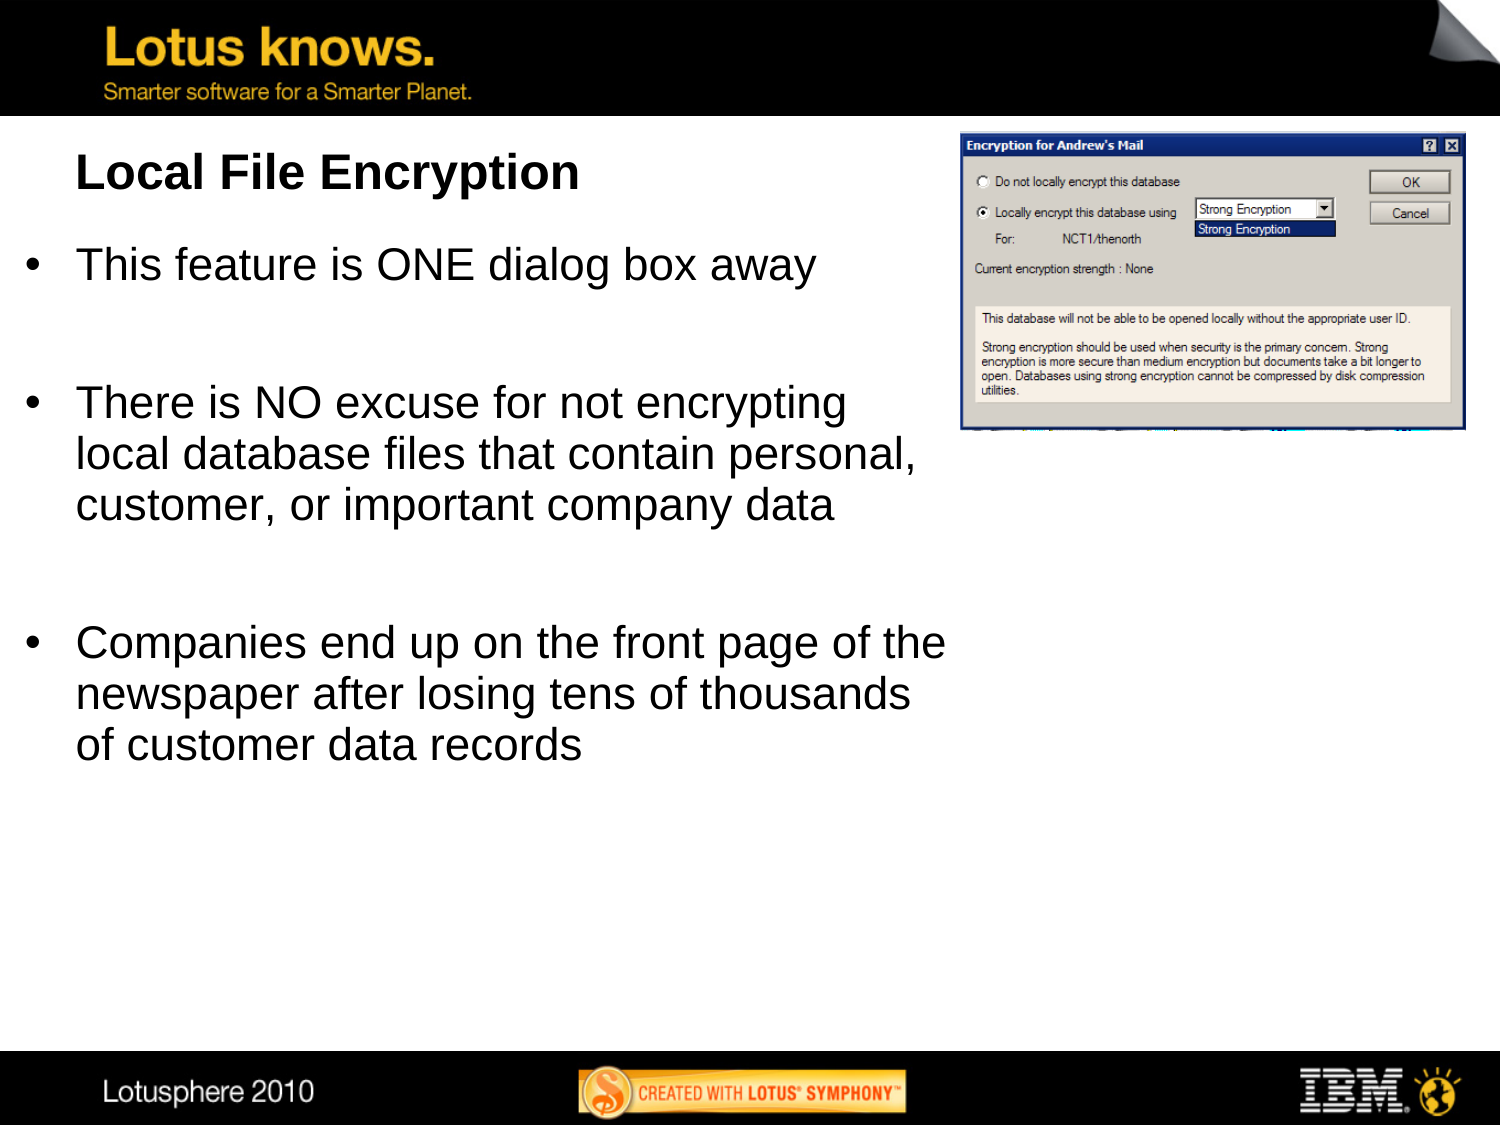

# Local File Encryption
This feature is ONE dialog box away
There is NO excuse for not encrypting local database files that contain personal, customer, or important company data
Companies end up on the front page of the newspaper after losing tens of thousands of customer data records